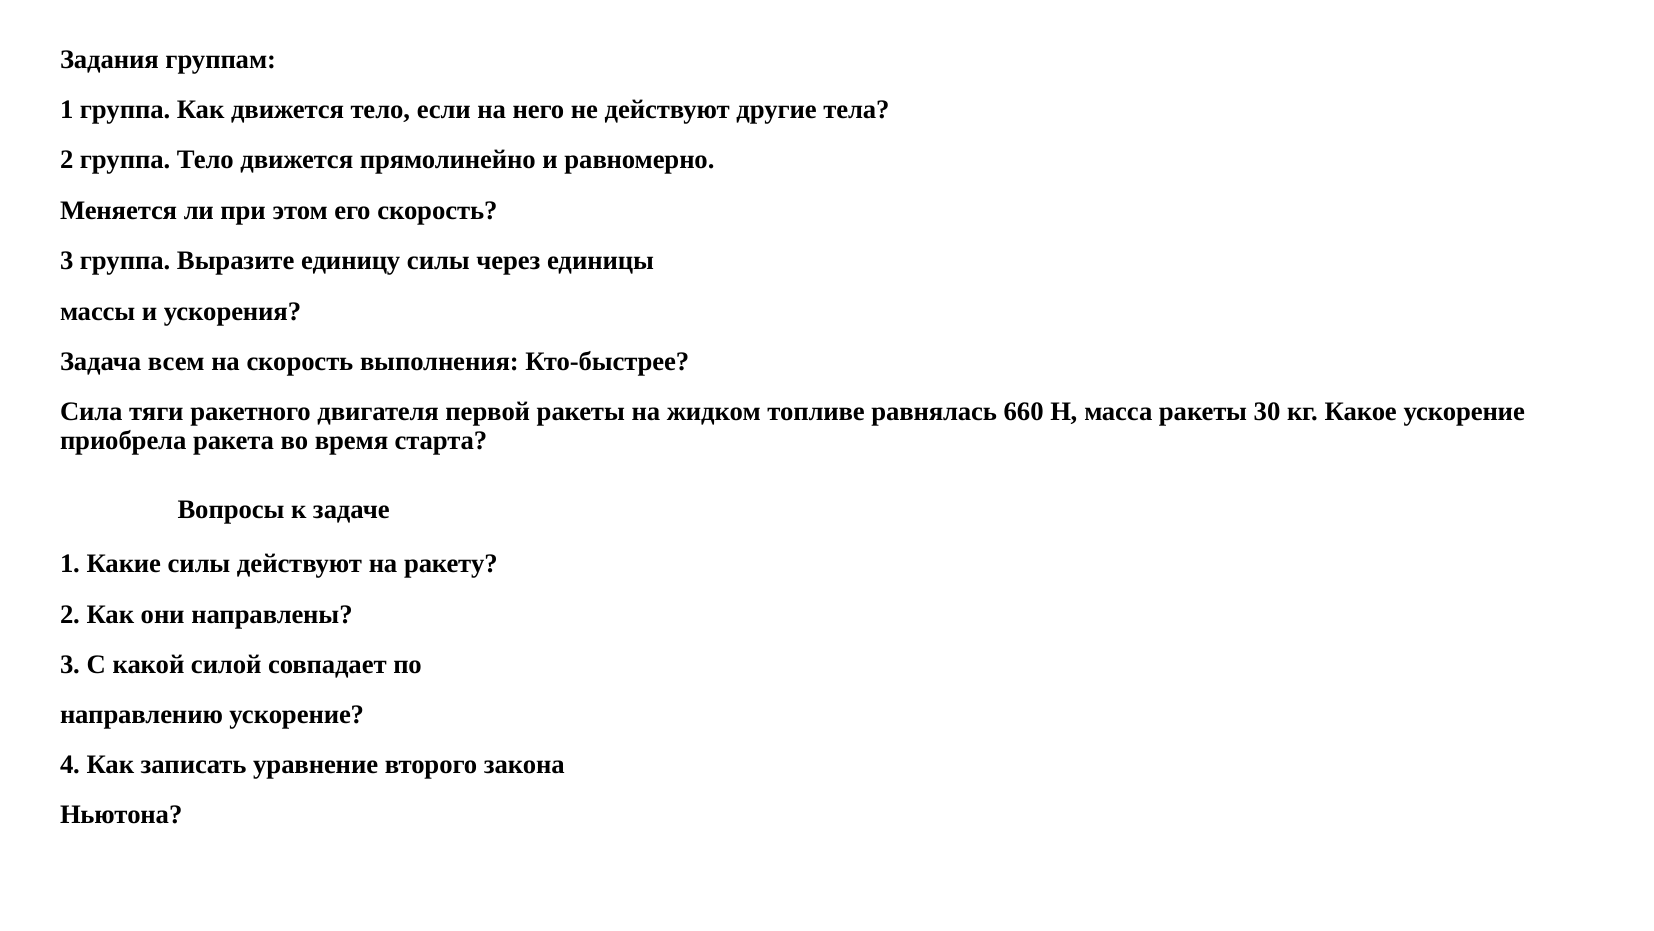

# Задания группам:
1 группа. Как движется тело, если на него не действуют другие тела?
2 группа. Тело движется прямолинейно и равномерно.
Меняется ли при этом его скорость?
3 группа. Выразите единицу силы через единицы
массы и ускорения?
Задача всем на скорость выполнения: Кто-быстрее?
Сила тяги ракетного двигателя первой ракеты на жидком топливе равнялась 660 Н, масса ракеты 30 кг. Какое ускорение приобрела ракета во время старта?
 Вопросы к задаче
1. Какие силы действуют на ракету?
2. Как они направлены?
3. С какой силой совпадает по
направлению ускорение?
4. Как записать уравнение второго закона
Ньютона?